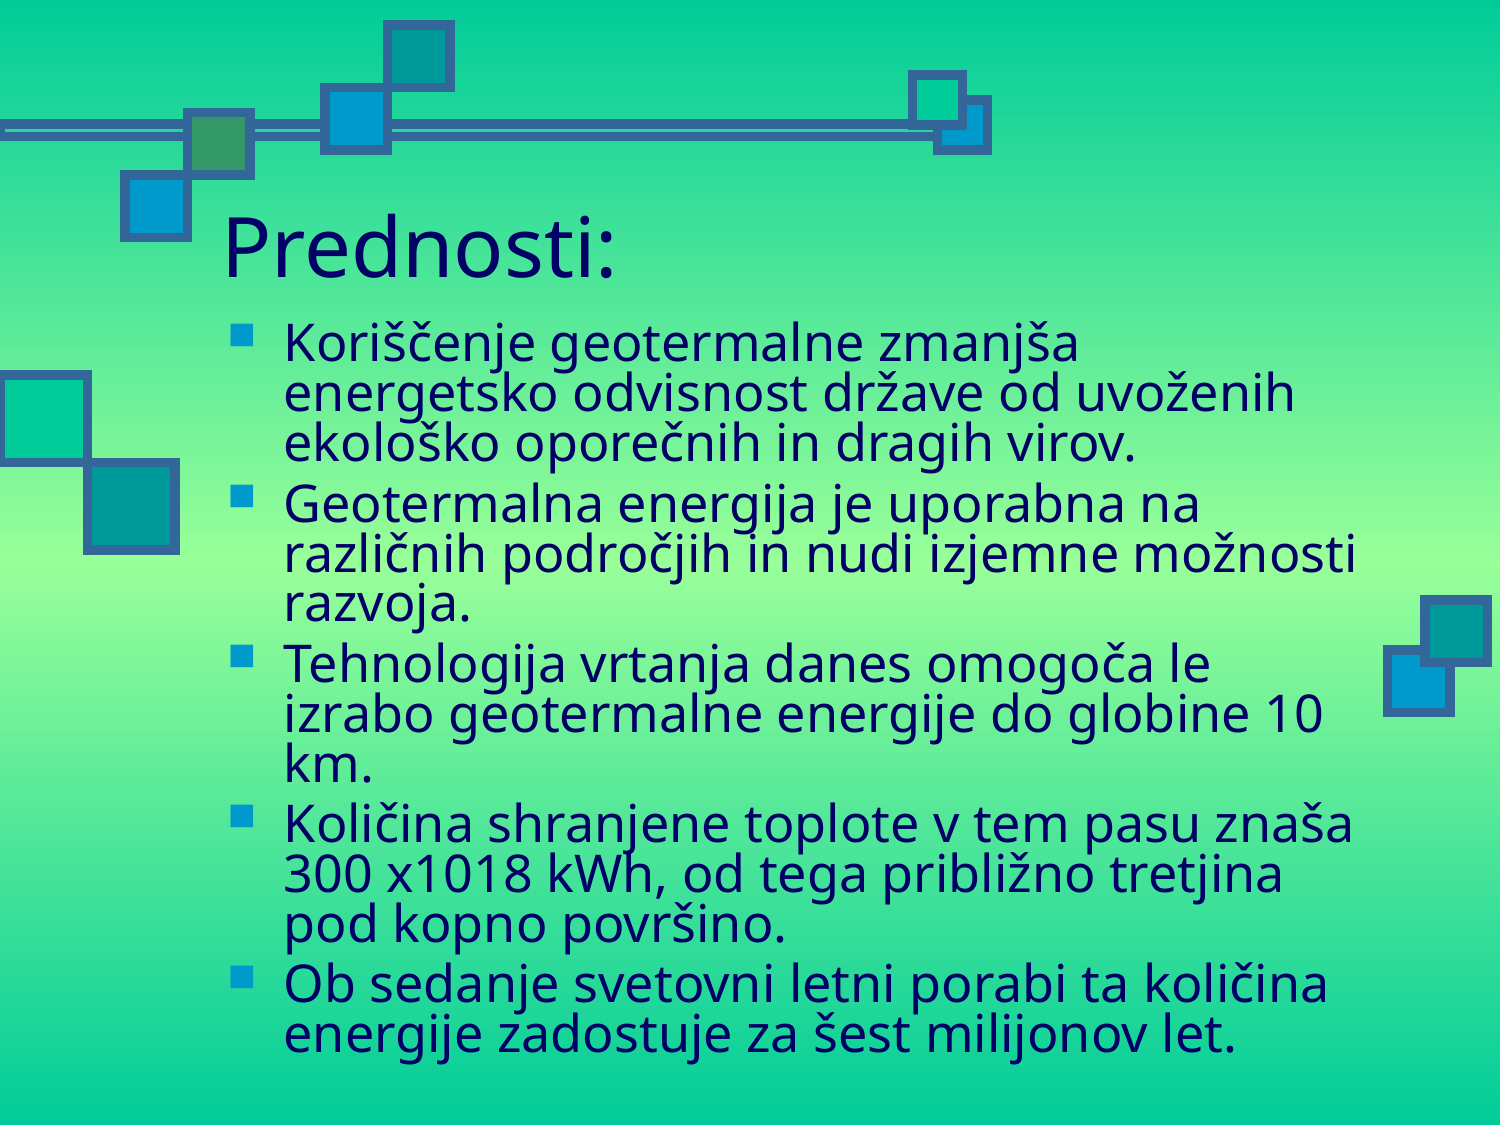

# Prednosti:
Koriščenje geotermalne zmanjša energetsko odvisnost države od uvoženih ekološko oporečnih in dragih virov.
Geotermalna energija je uporabna na različnih področjih in nudi izjemne možnosti razvoja.
Tehnologija vrtanja danes omogoča le izrabo geotermalne energije do globine 10 km.
Količina shranjene toplote v tem pasu znaša 300 x1018 kWh, od tega približno tretjina pod kopno površino.
Ob sedanje svetovni letni porabi ta količina energije zadostuje za šest milijonov let.